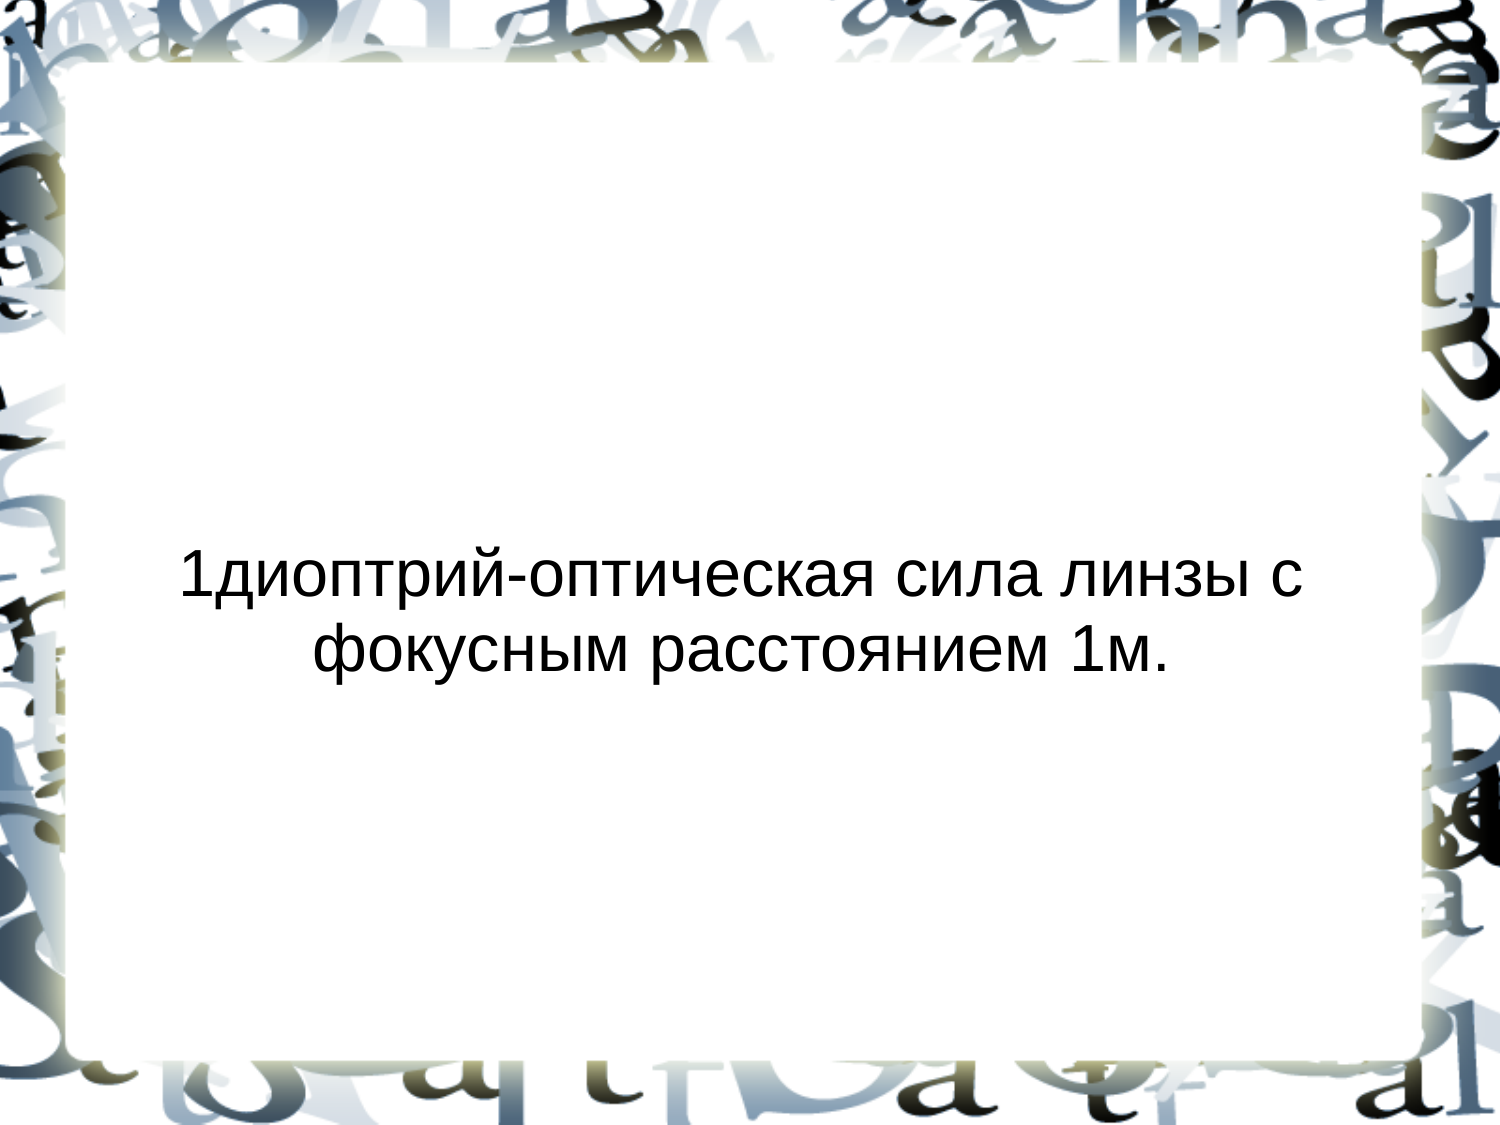

# 1диоптрий-оптическая сила линзы с фокусным расстоянием 1м.